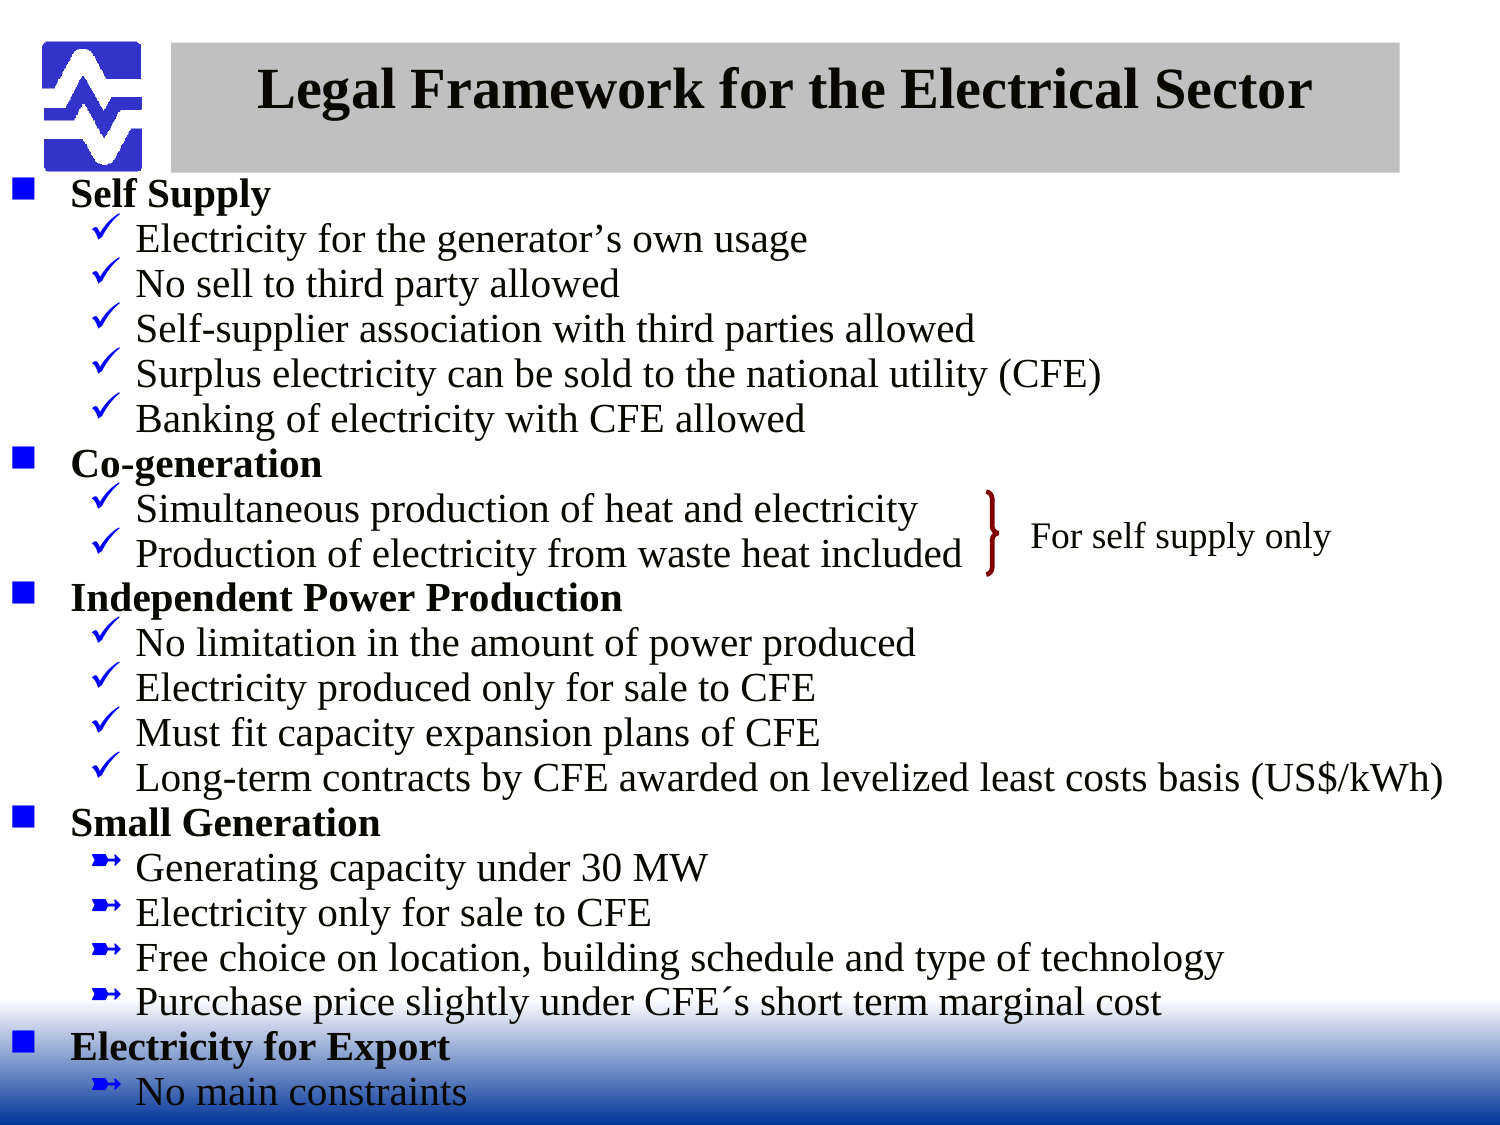

# Legal Framework for the Electrical Sector
Self Supply
Electricity for the generator’s own usage
No sell to third party allowed
Self-supplier association with third parties allowed
Surplus electricity can be sold to the national utility (CFE)
Banking of electricity with CFE allowed
Co-generation
Simultaneous production of heat and electricity
Production of electricity from waste heat included
Independent Power Production
No limitation in the amount of power produced
Electricity produced only for sale to CFE
Must fit capacity expansion plans of CFE
Long-term contracts by CFE awarded on levelized least costs basis (US$/kWh)
Small Generation
Generating capacity under 30 MW
Electricity only for sale to CFE
Free choice on location, building schedule and type of technology
Purcchase price slightly under CFE´s short term marginal cost
Electricity for Export
No main constraints
For self supply only